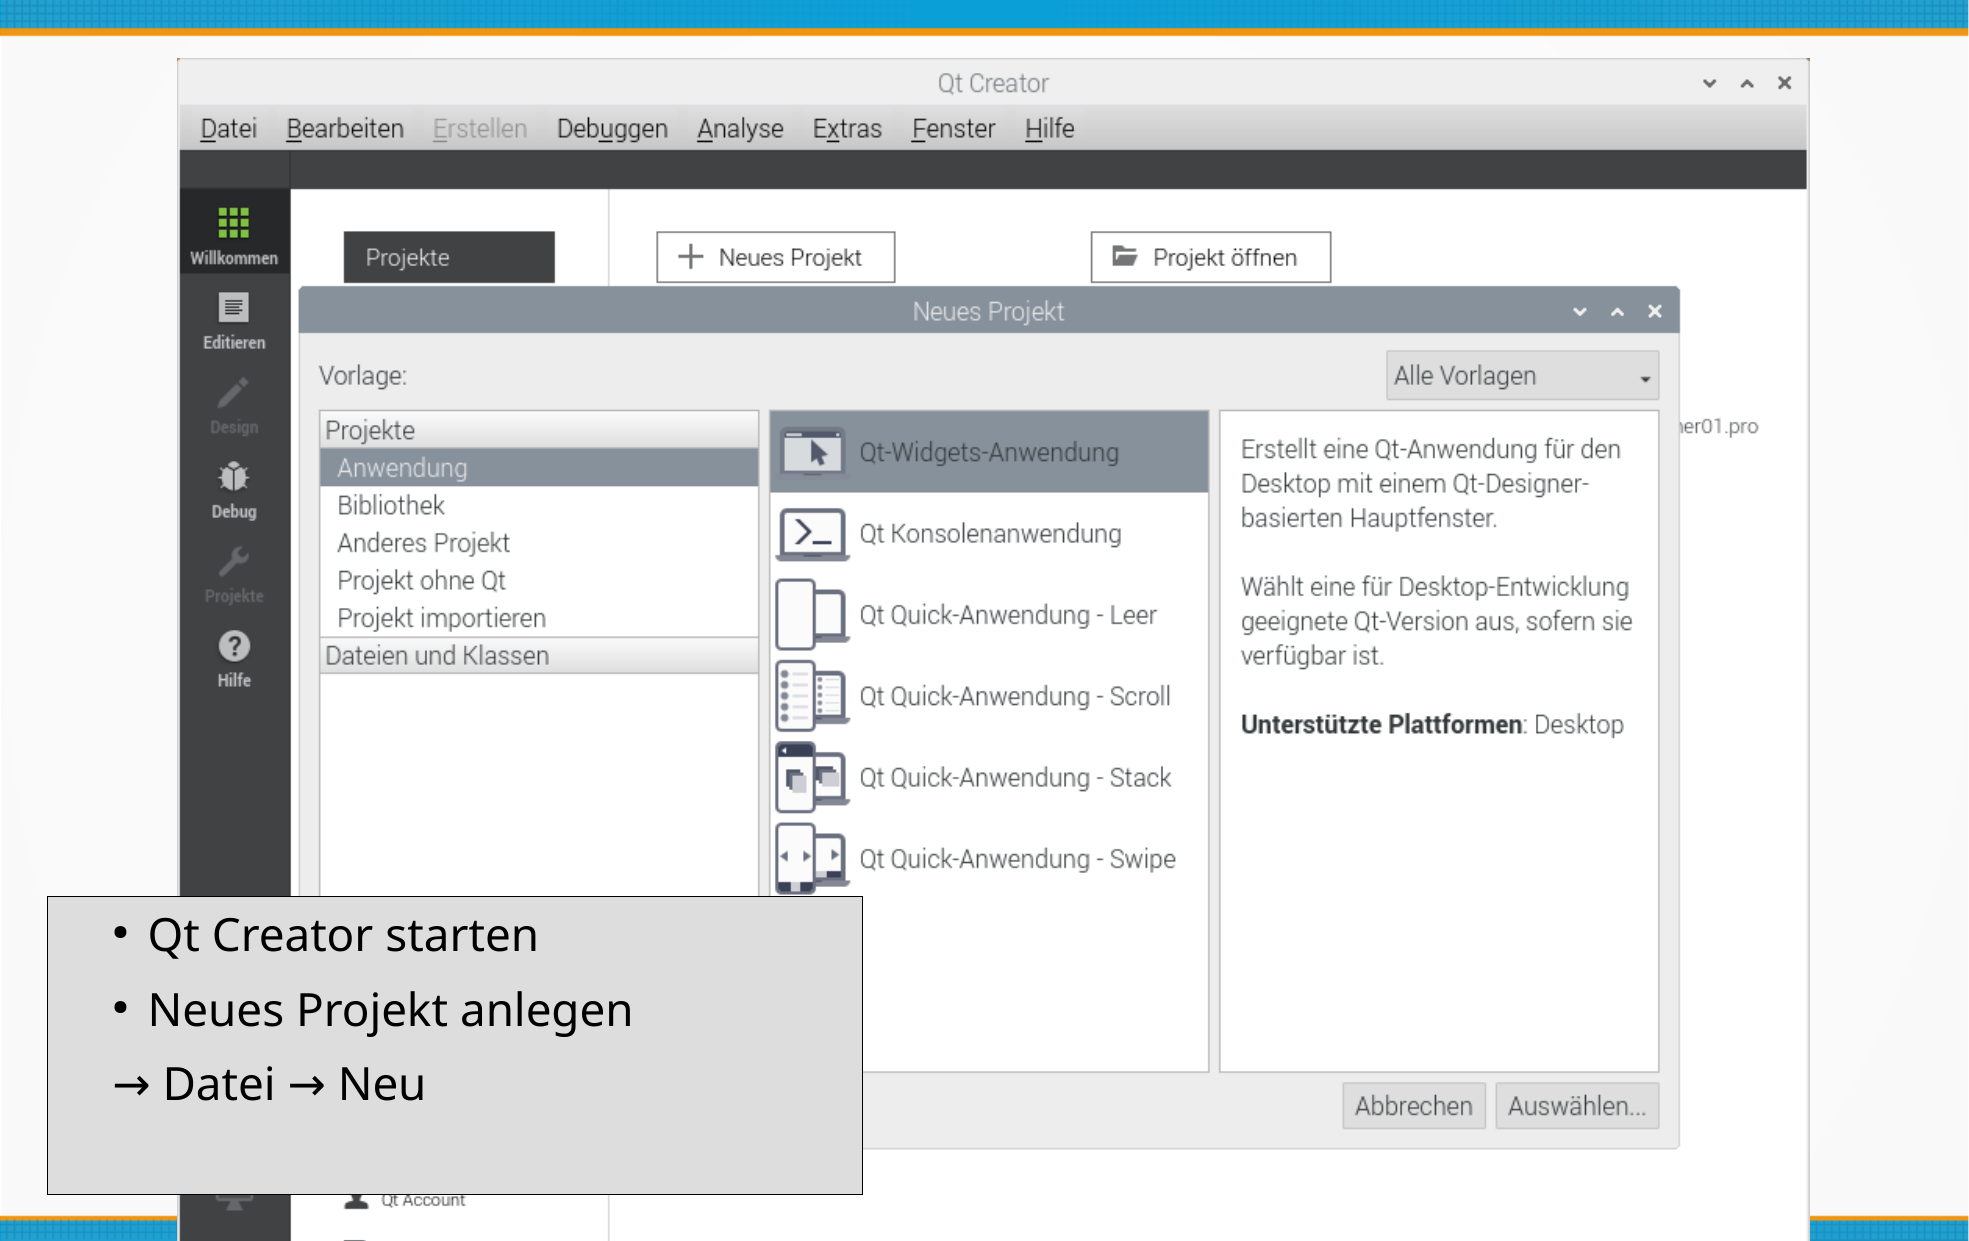

Qt Creator starten
Neues Projekt anlegen
→ Datei → Neu